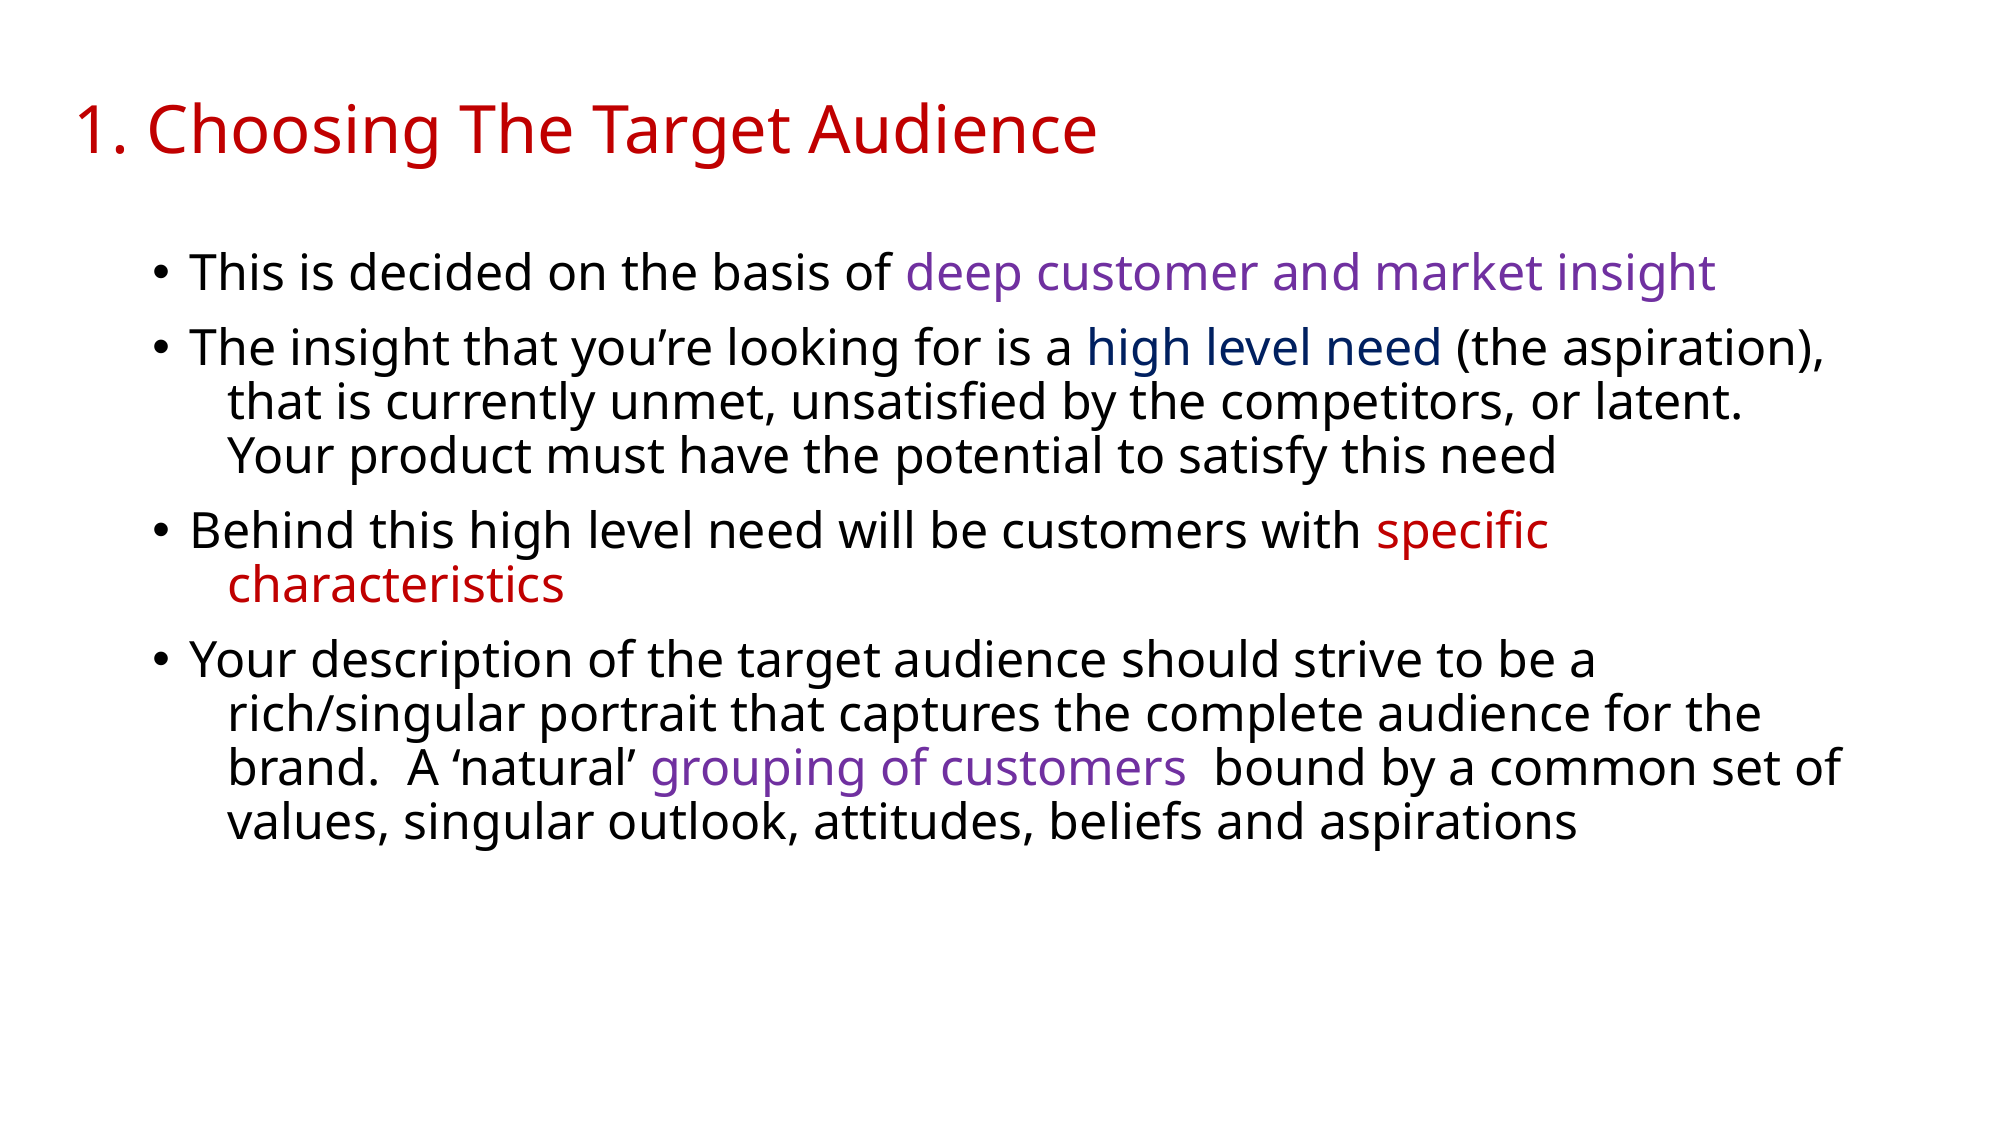

# 1. Choosing The Target Audience
This is decided on the basis of deep customer and market insight
The insight that you’re looking for is a high level need (the aspiration), that is currently unmet, unsatisfied by the competitors, or latent. Your product must have the potential to satisfy this need
Behind this high level need will be customers with specific characteristics
Your description of the target audience should strive to be a rich/singular portrait that captures the complete audience for the brand. A ‘natural’ grouping of customers bound by a common set of values, singular outlook, attitudes, beliefs and aspirations